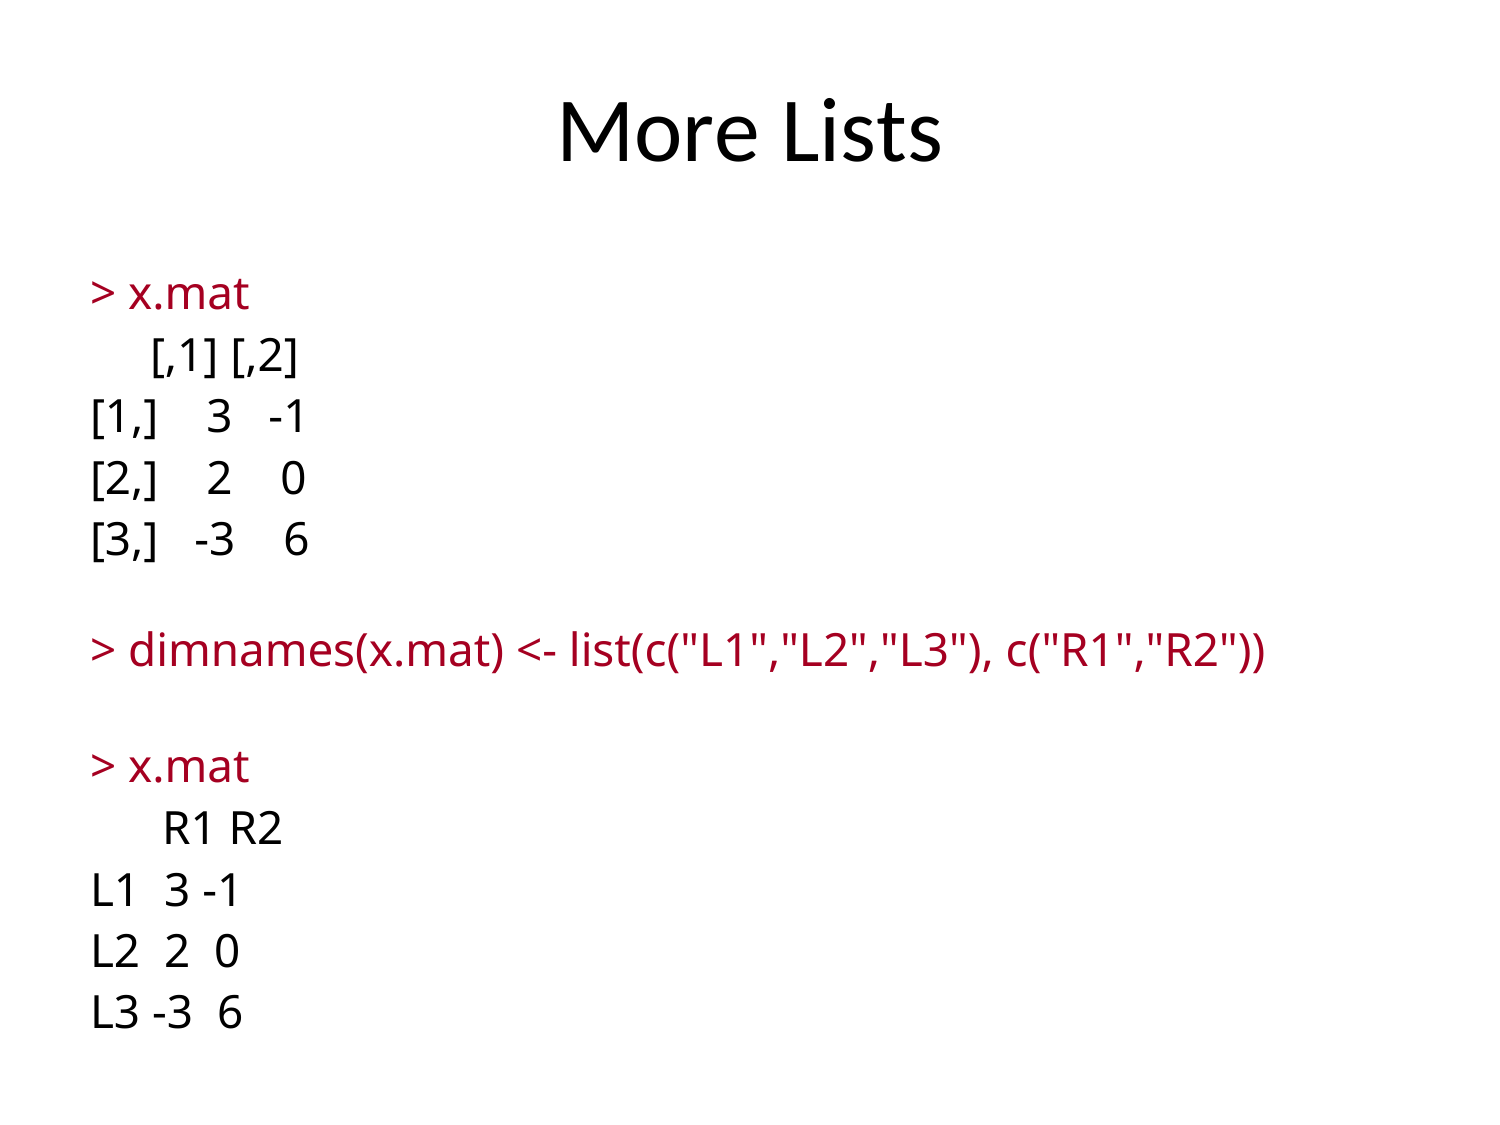

# More Lists
> x.mat
 [,1] [,2]
[1,] 3 -1
[2,] 2 0
[3,] -3 6
> dimnames(x.mat) <- list(c("L1","L2","L3"), c("R1","R2"))
> x.mat
 R1 R2
L1 3 -1
L2 2 0
L3 -3 6